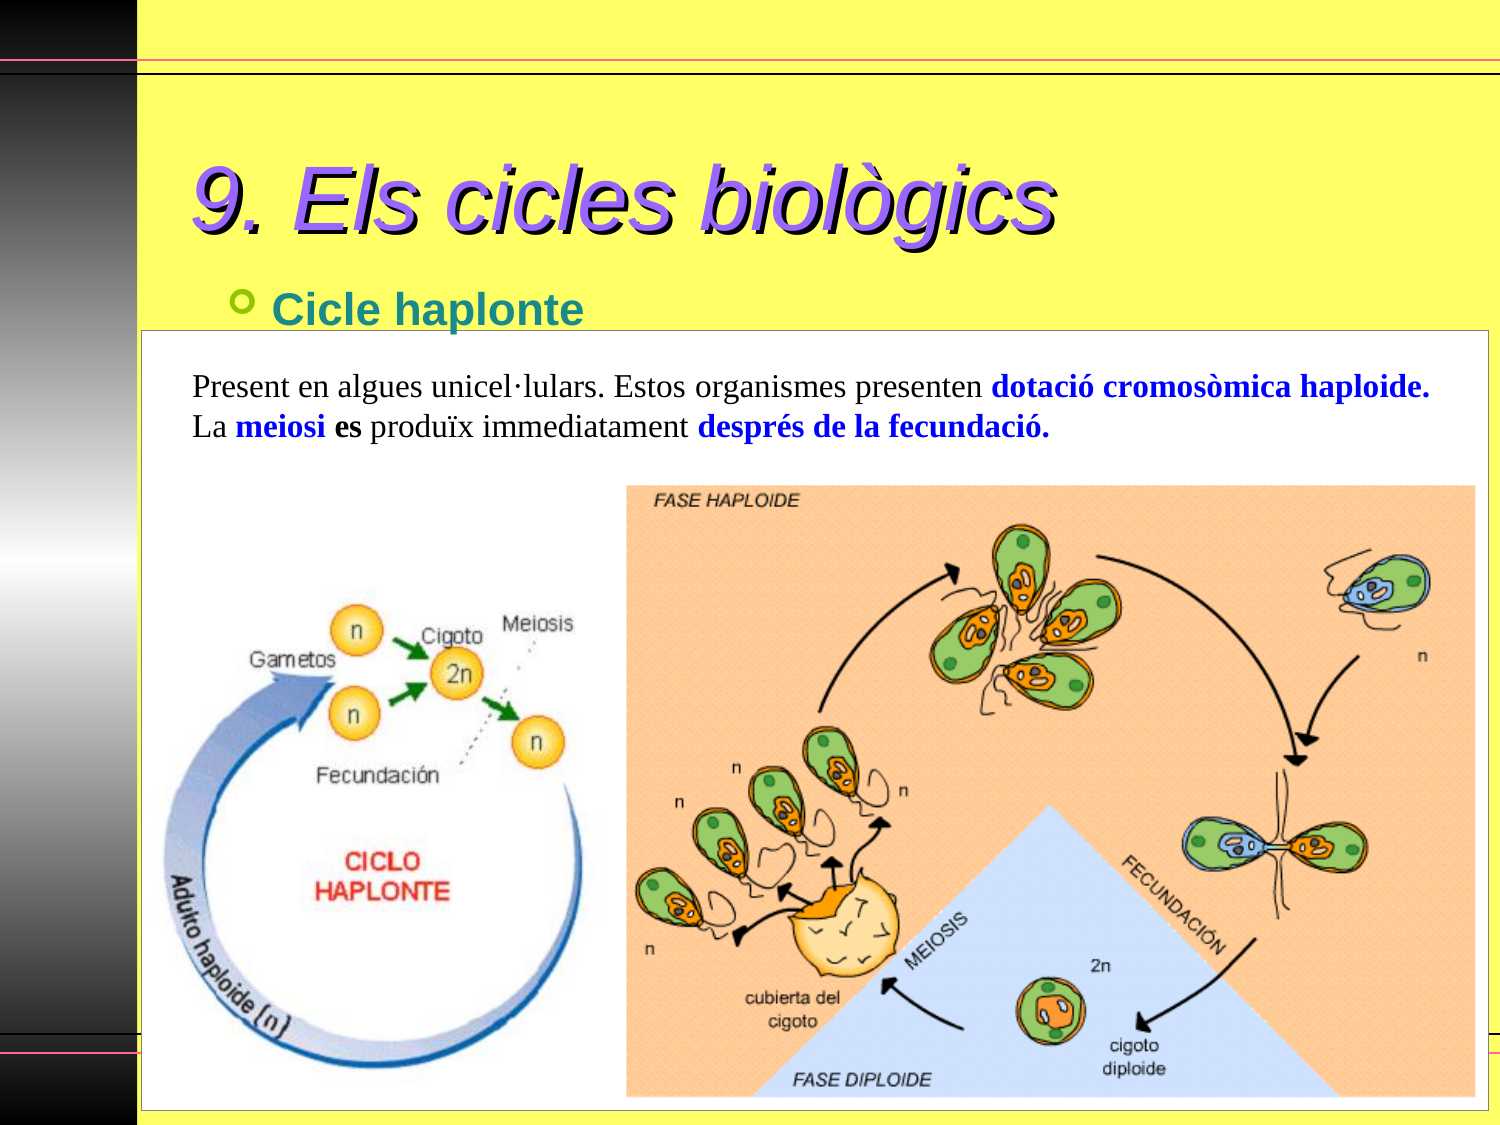

9. Els cicles biològics
Cicle haplonte
# Present en algues unicel·lulars. Estos organismes presenten dotació cromosòmica haploide. La meiosi es produïx immediatament després de la fecundació.